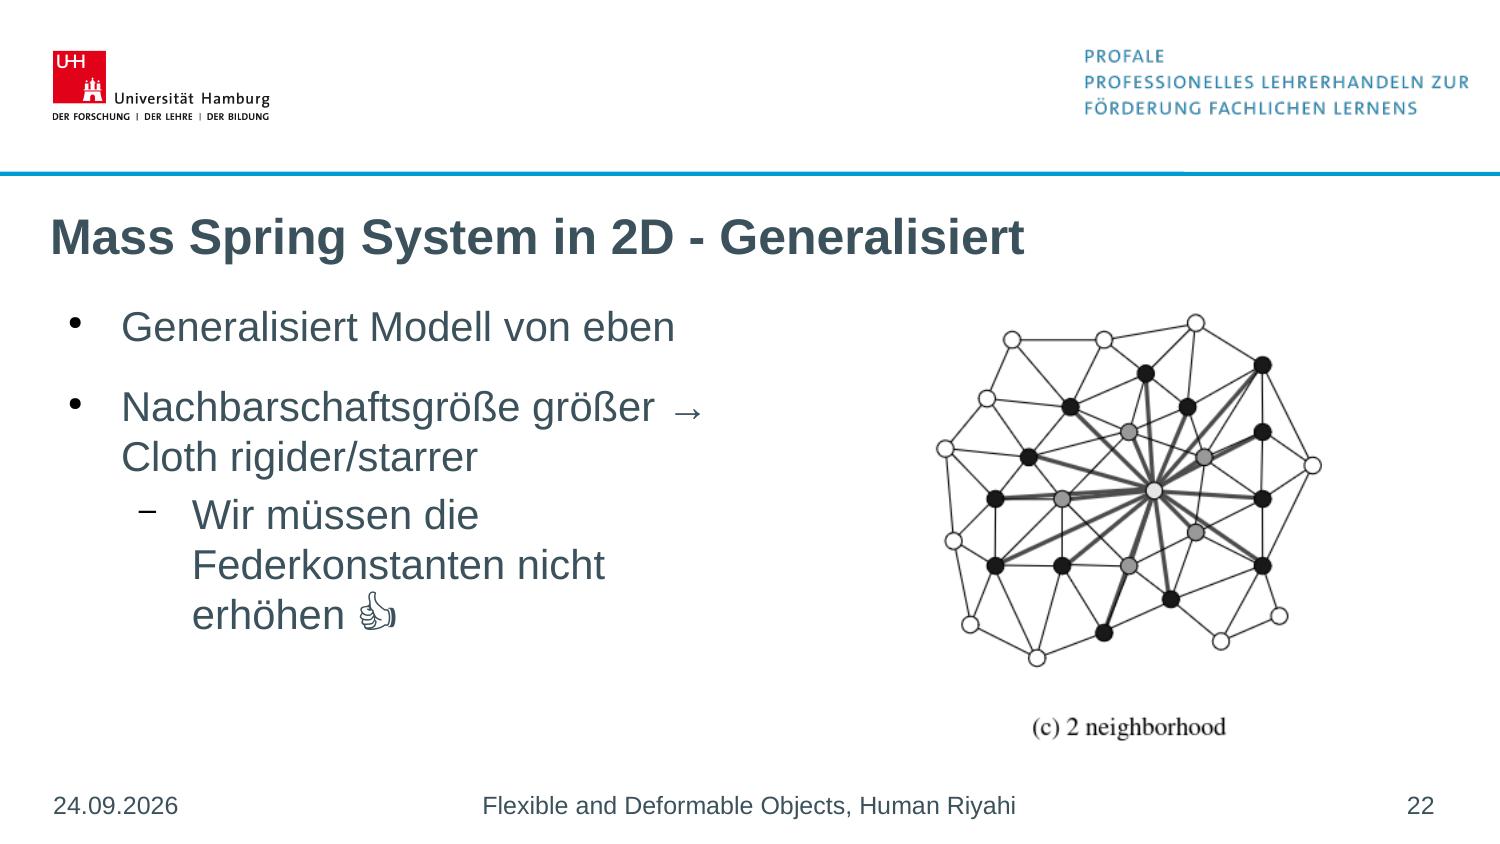

# Mass Spring System in 2D - Generalisiert
Generalisiert Modell von eben
Nachbarschaftsgröße größer → Cloth rigider/starrer
Wir müssen die Federkonstanten nicht erhöhen 👍
Flexible and Deformable Objects, Human Riyahi